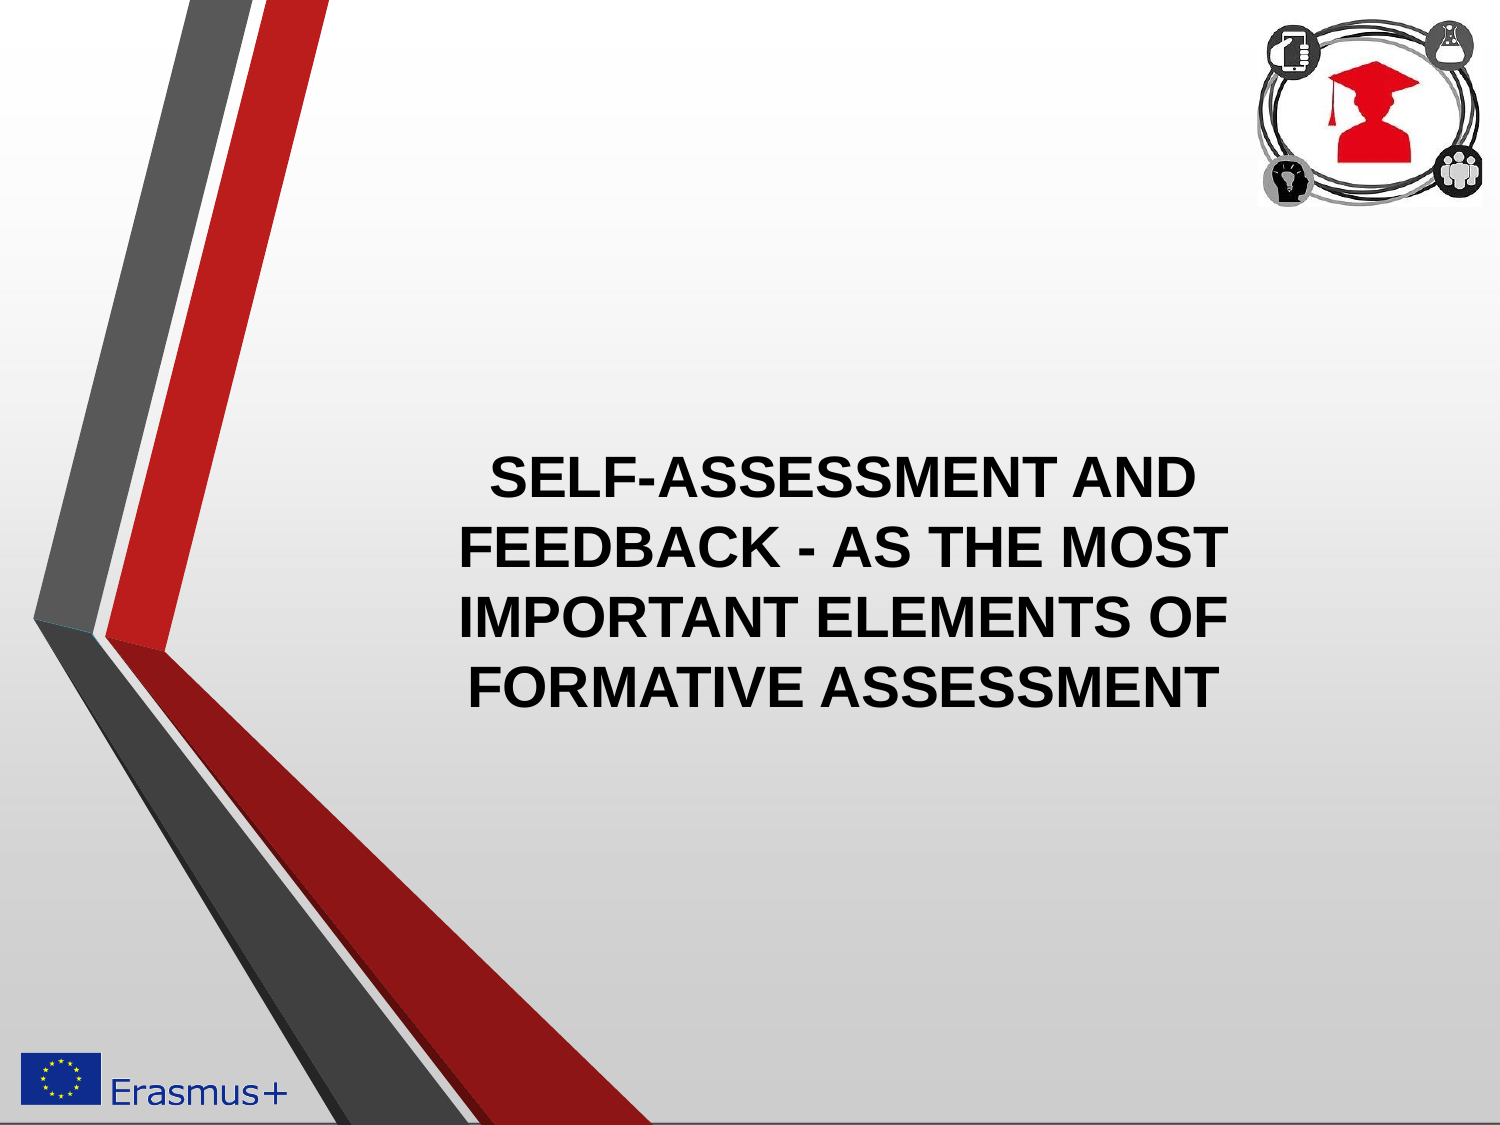

# Self-assessment and feedback - as the most important elements of formative assessment